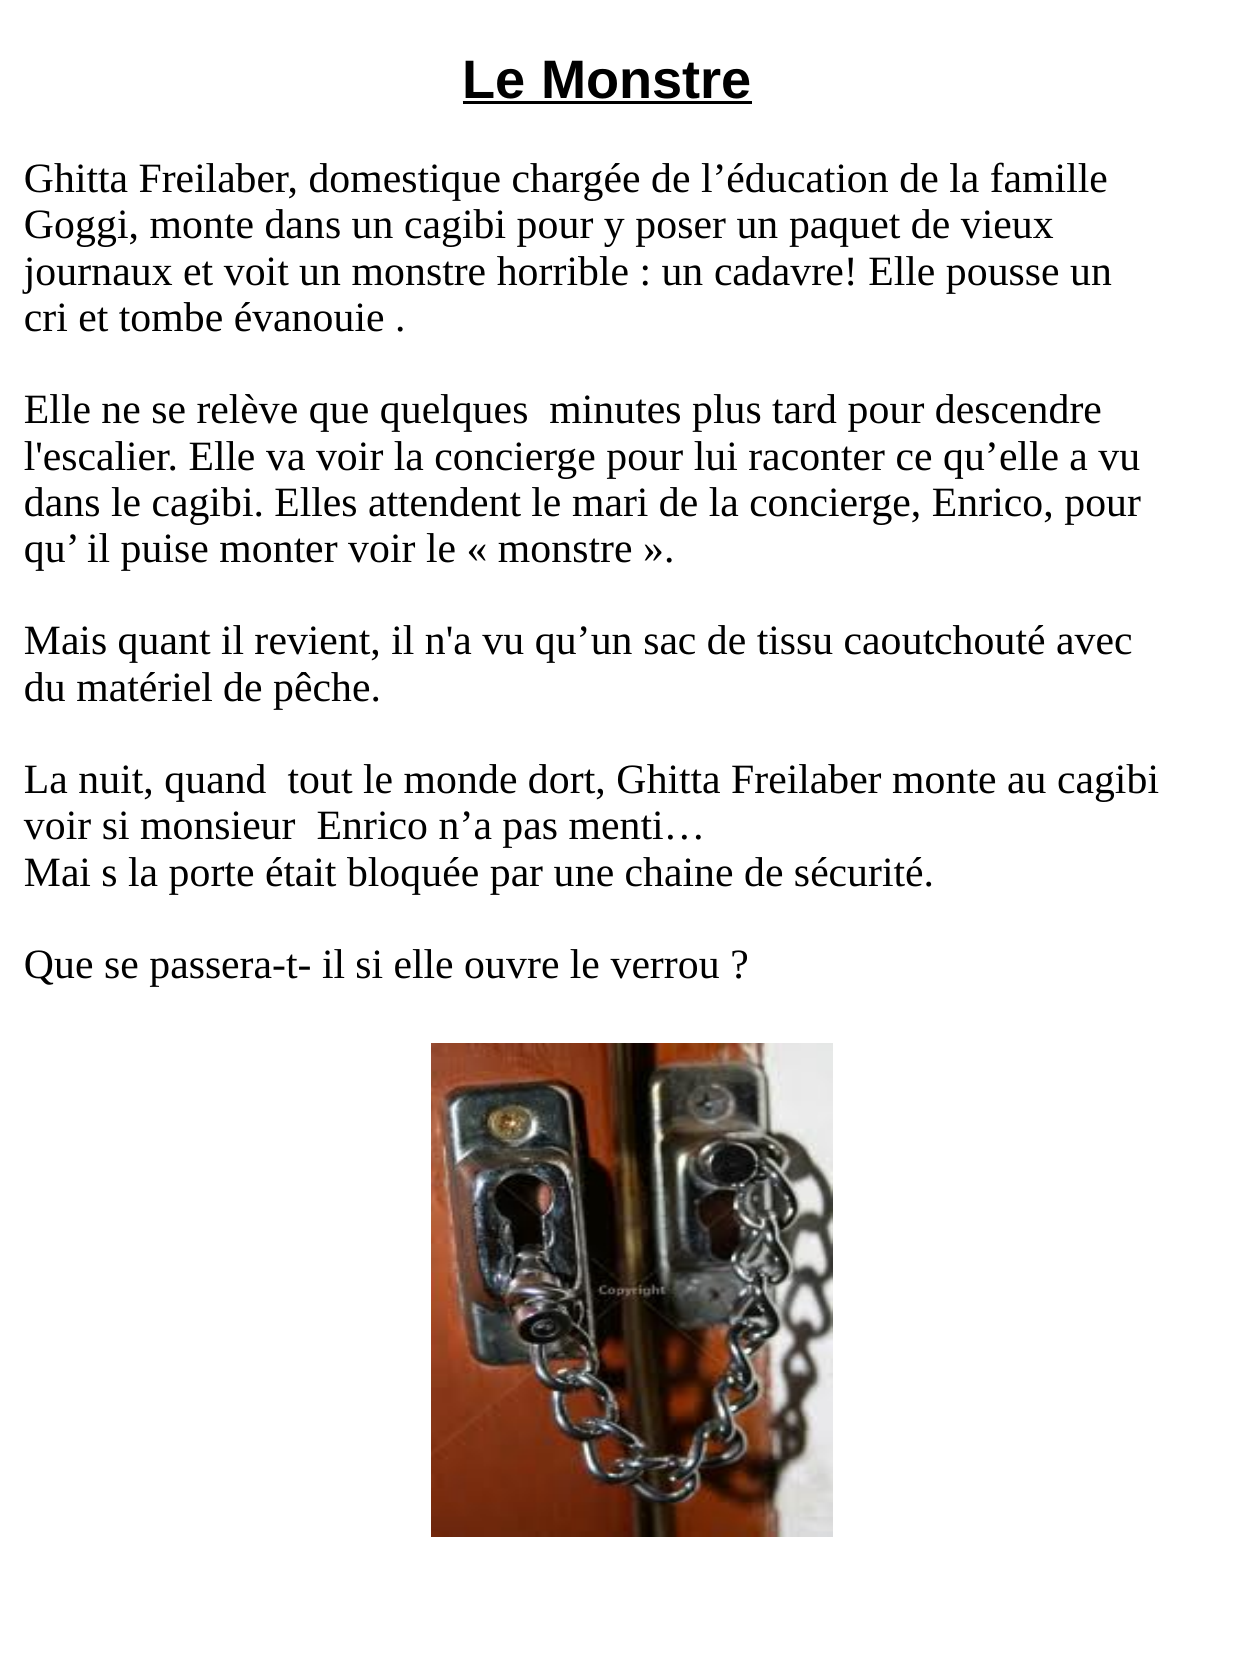

Le Monstre
Ghitta Freilaber, domestique chargée de l’éducation de la famille Goggi, monte dans un cagibi pour y poser un paquet de vieux journaux et voit un monstre horrible : un cadavre! Elle pousse un cri et tombe évanouie .
Elle ne se relève que quelques minutes plus tard pour descendre l'escalier. Elle va voir la concierge pour lui raconter ce qu’elle a vu dans le cagibi. Elles attendent le mari de la concierge, Enrico, pour qu’ il puise monter voir le « monstre ».
Mais quant il revient, il n'a vu qu’un sac de tissu caoutchouté avec du matériel de pêche.
La nuit, quand tout le monde dort, Ghitta Freilaber monte au cagibi voir si monsieur Enrico n’a pas menti…
Mai s la porte était bloquée par une chaine de sécurité.
Que se passera-t- il si elle ouvre le verrou ?